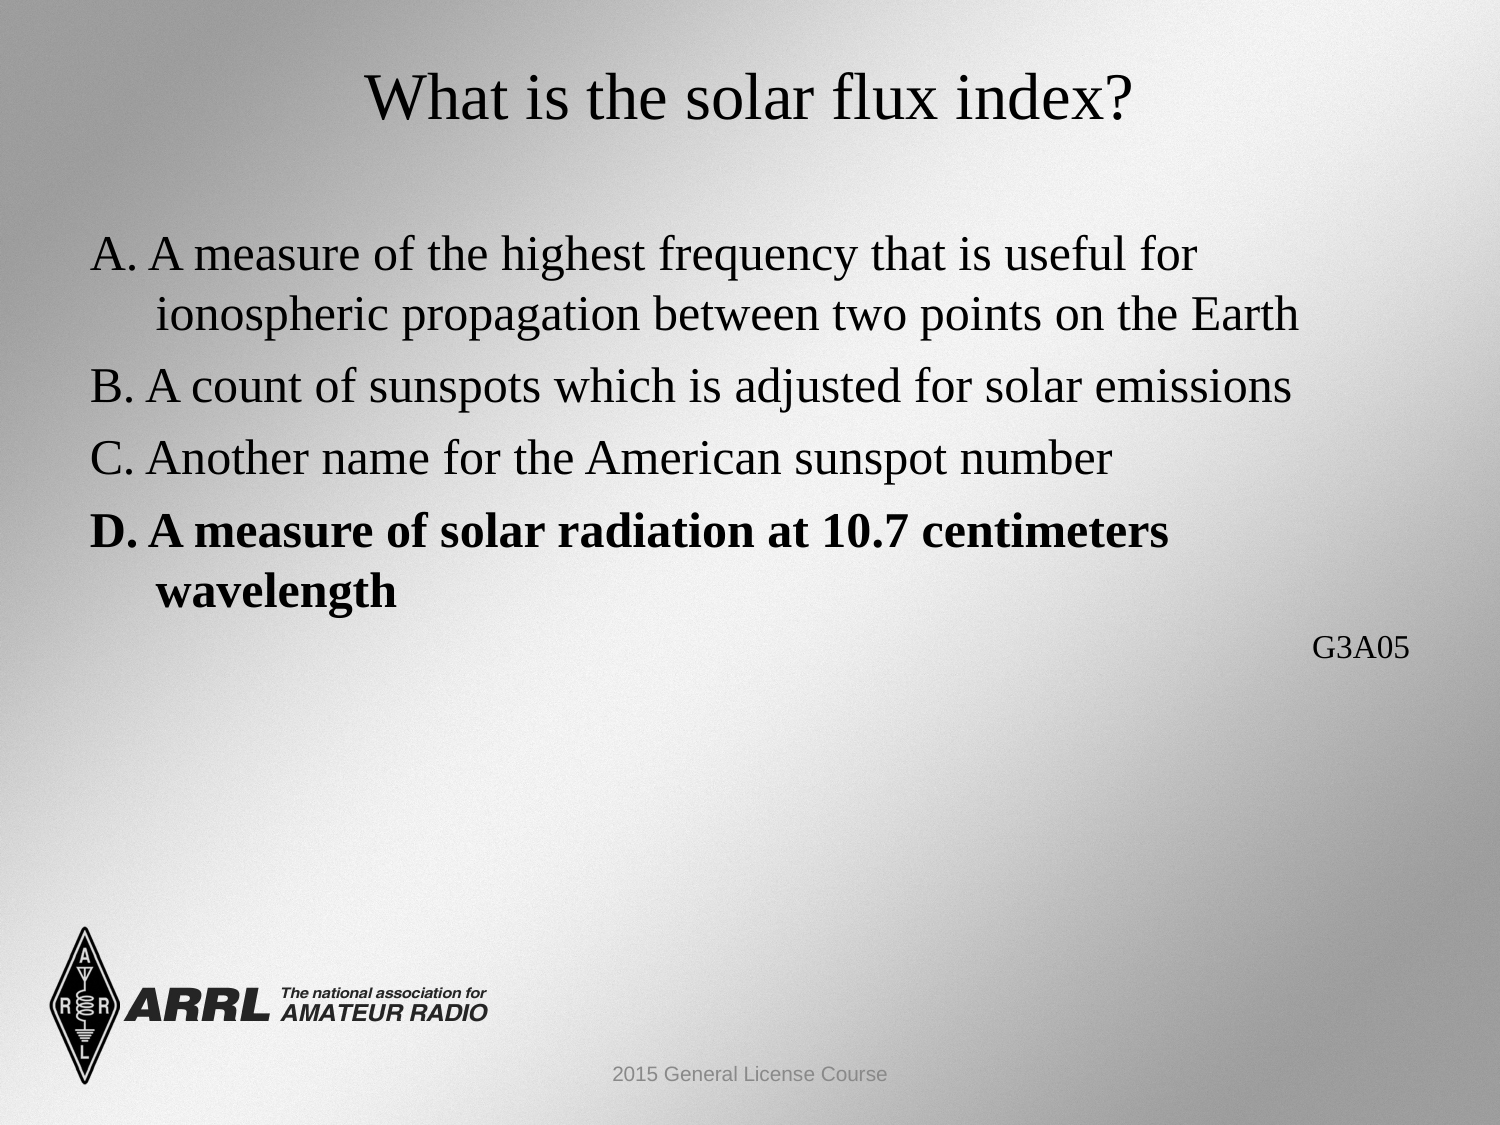

# What is the solar flux index?
A. A measure of the highest frequency that is useful for ionospheric propagation between two points on the Earth
B. A count of sunspots which is adjusted for solar emissions
C. Another name for the American sunspot number
D. A measure of solar radiation at 10.7 centimeters wavelength
 G3A05
2015 General License Course